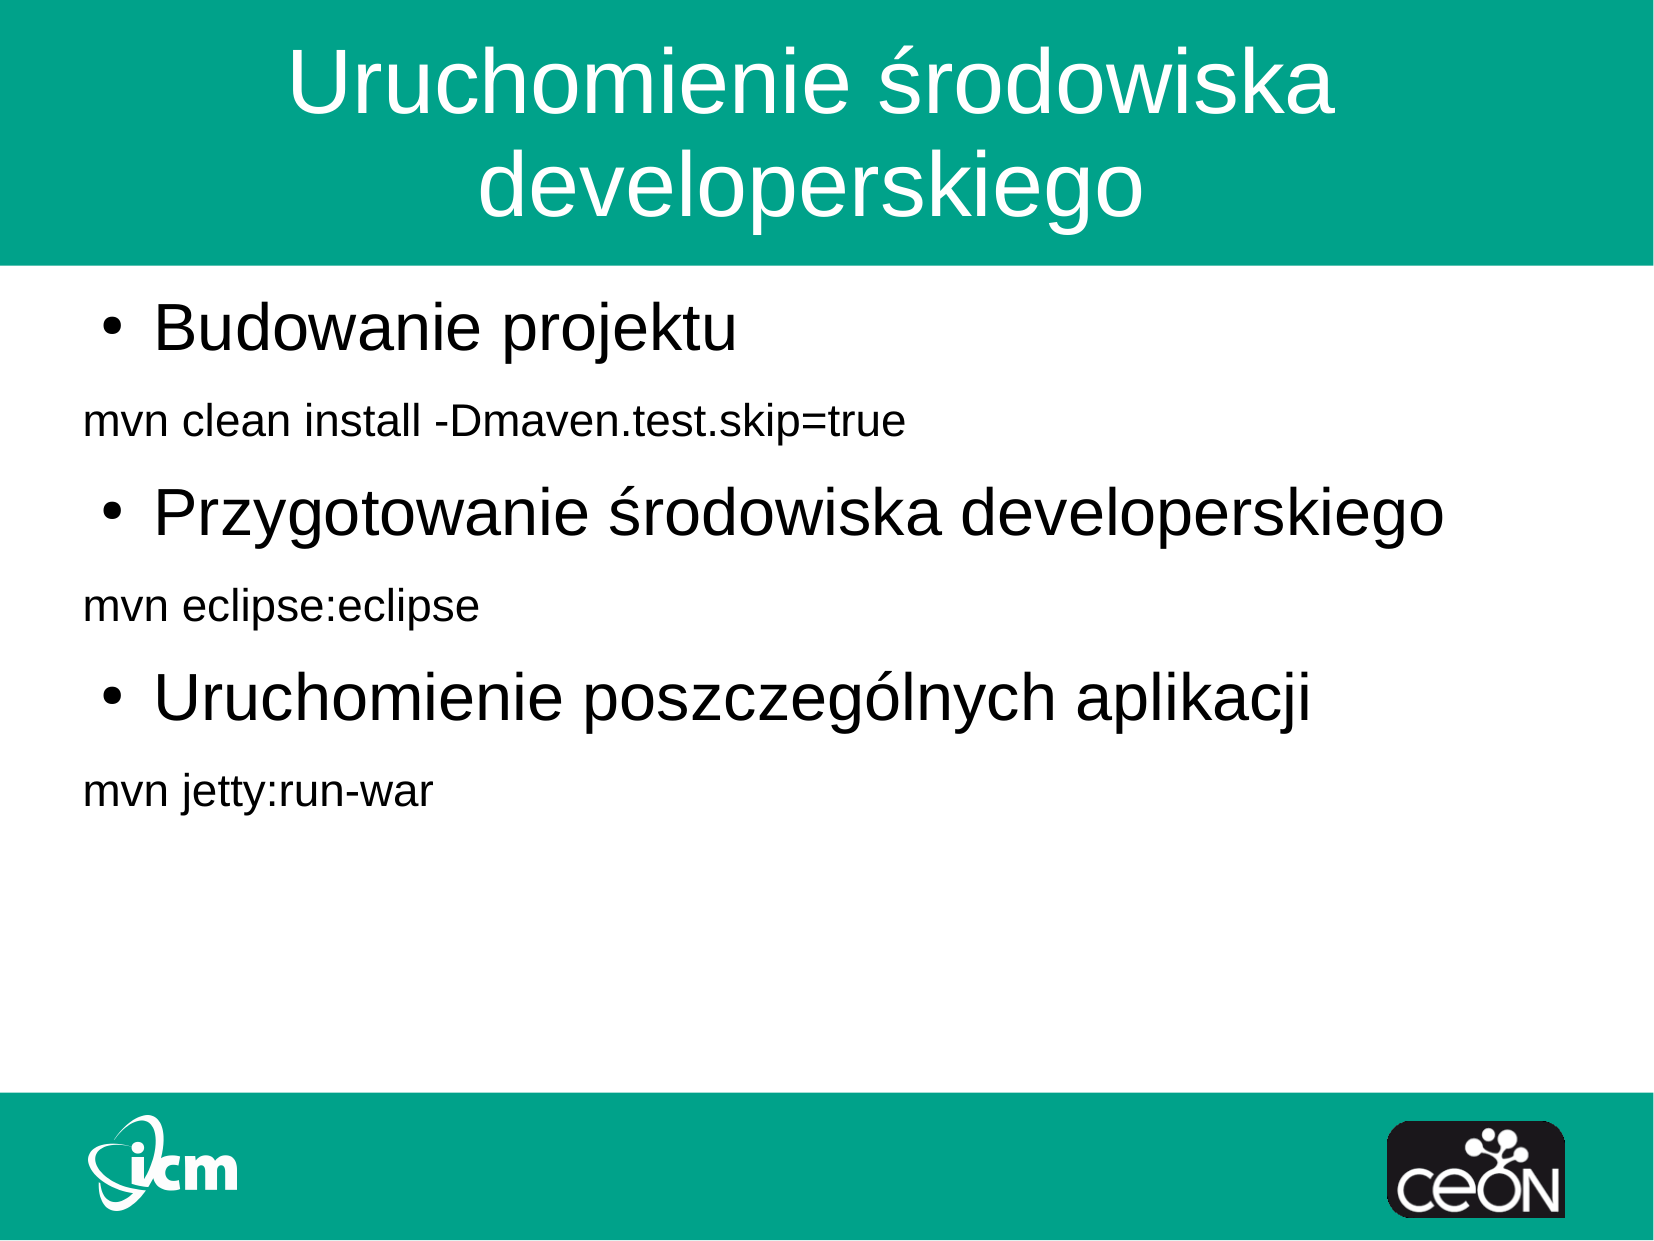

# Uruchomienie środowiska developerskiego
Budowanie projektu
mvn clean install -Dmaven.test.skip=true
Przygotowanie środowiska developerskiego
mvn eclipse:eclipse
Uruchomienie poszczególnych aplikacji
mvn jetty:run-war